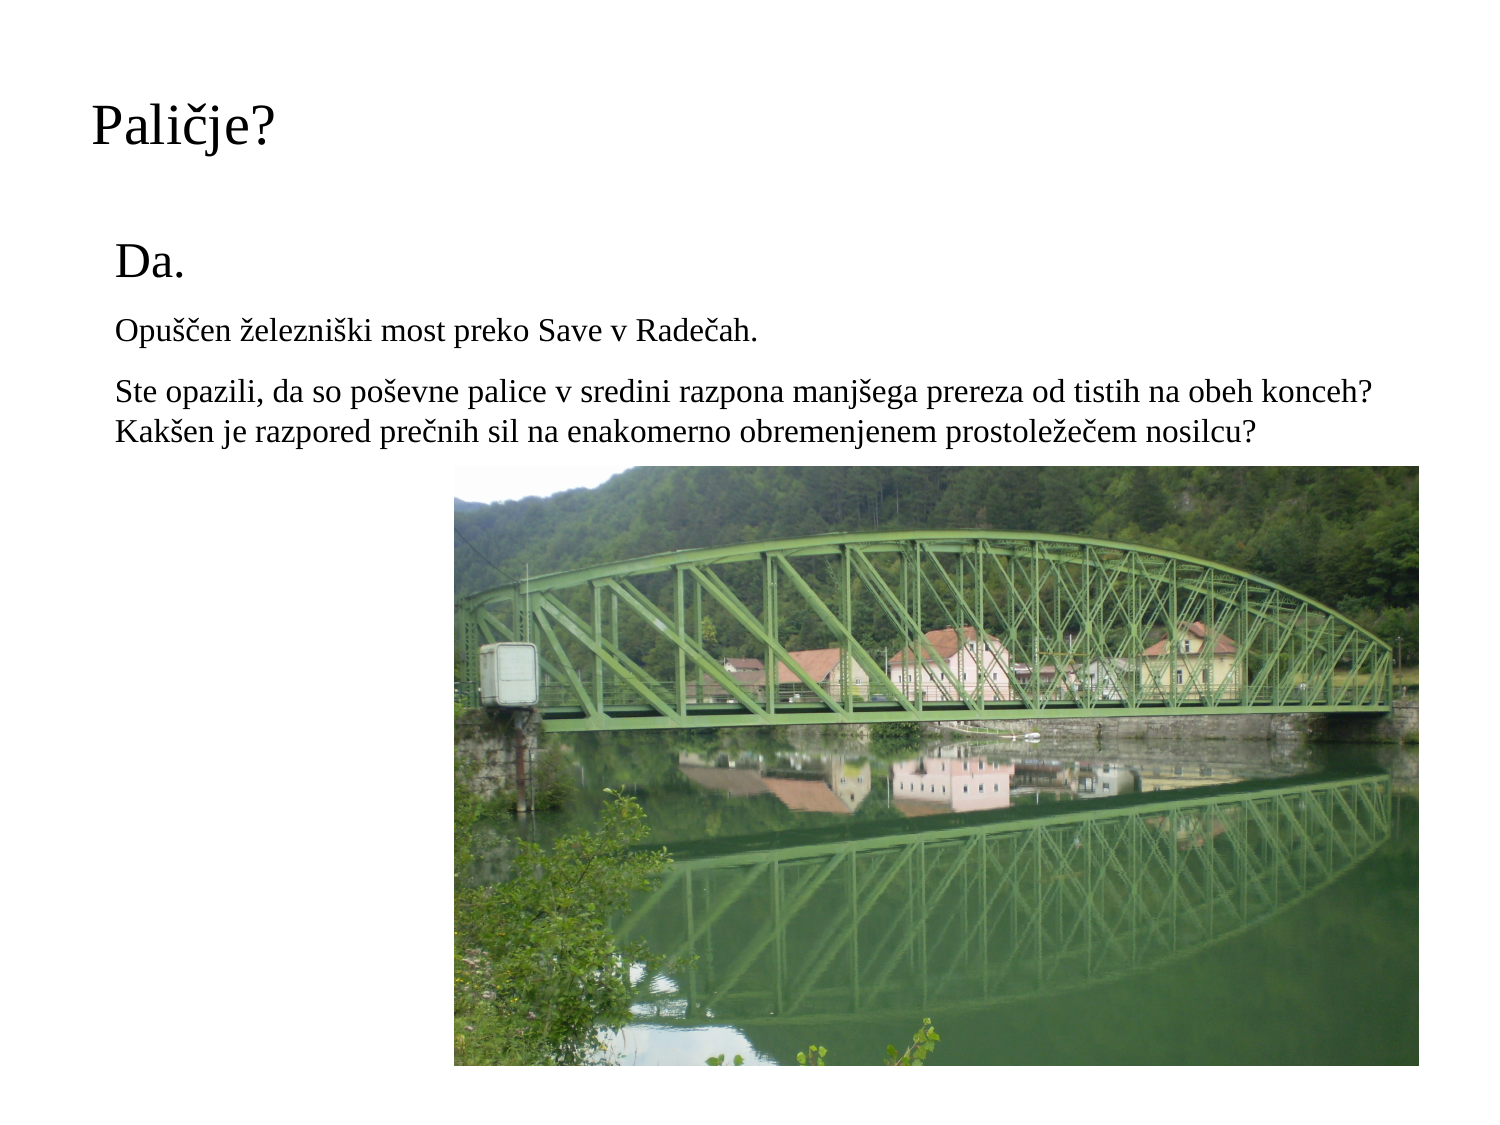

Paličje?
Da.
Opuščen železniški most preko Save v Radečah.
Ste opazili, da so poševne palice v sredini razpona manjšega prereza od tistih na obeh konceh? Kakšen je razpored prečnih sil na enakomerno obremenjenem prostoležečem nosilcu?